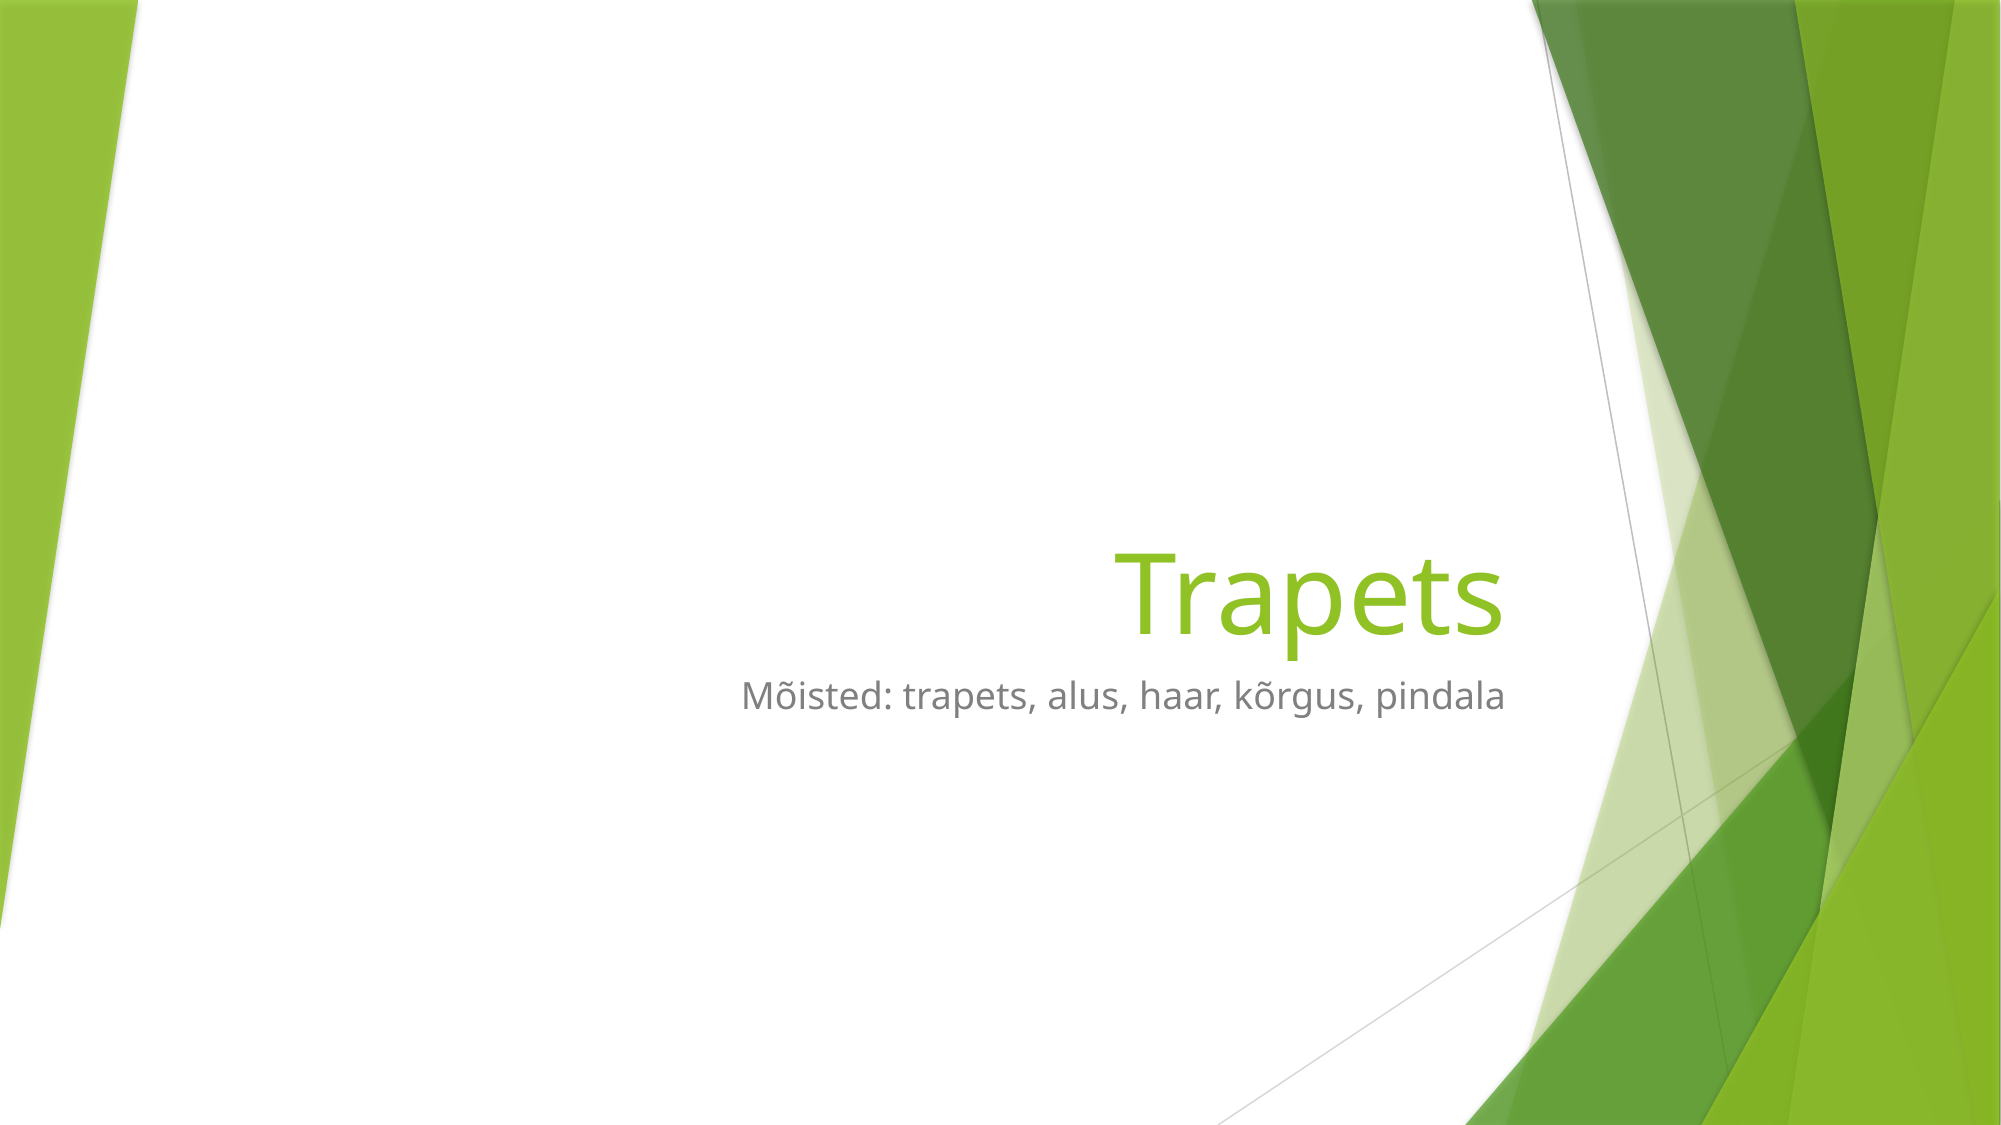

# Trapets
Mõisted: trapets, alus, haar, kõrgus, pindala